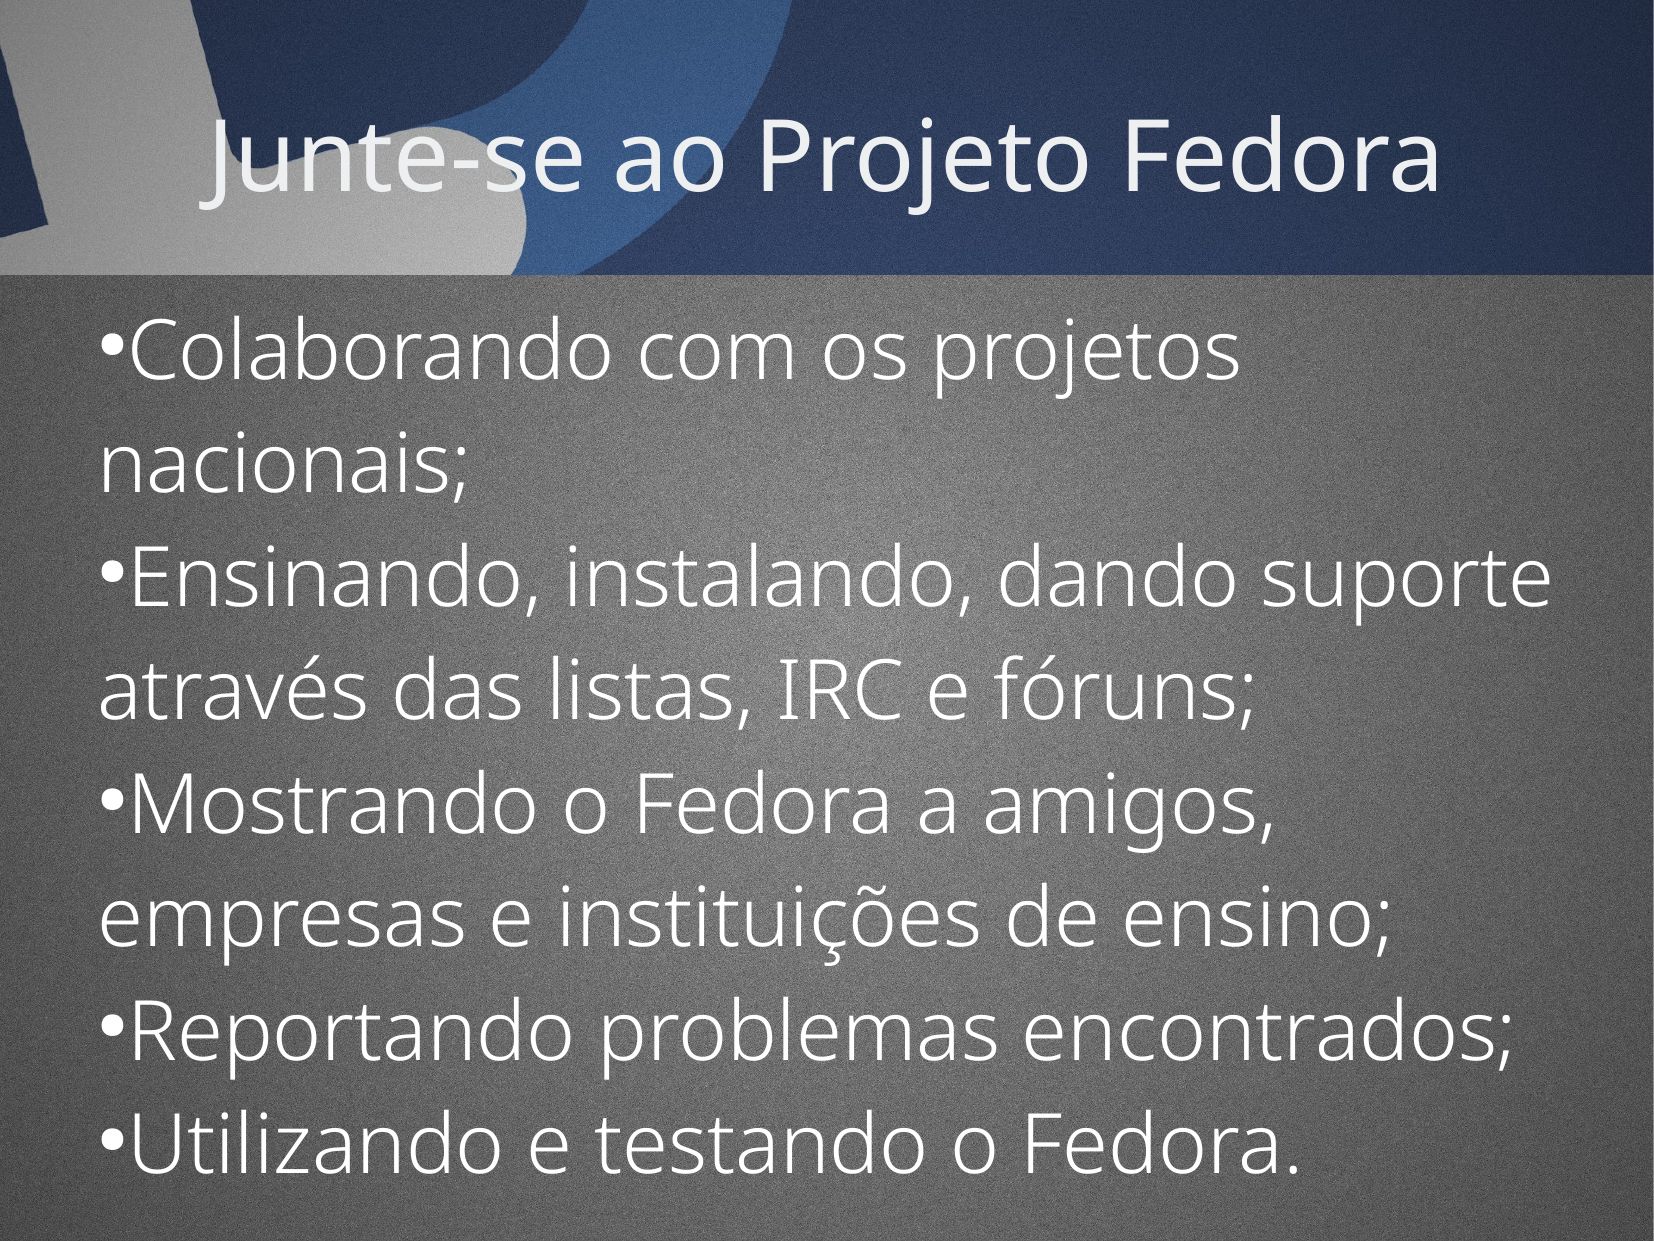

# Junte-se ao Projeto Fedora
Colaborando com os projetos nacionais;
Ensinando, instalando, dando suporte através das listas, IRC e fóruns;
Mostrando o Fedora a amigos, empresas e instituições de ensino;
Reportando problemas encontrados;
Utilizando e testando o Fedora.